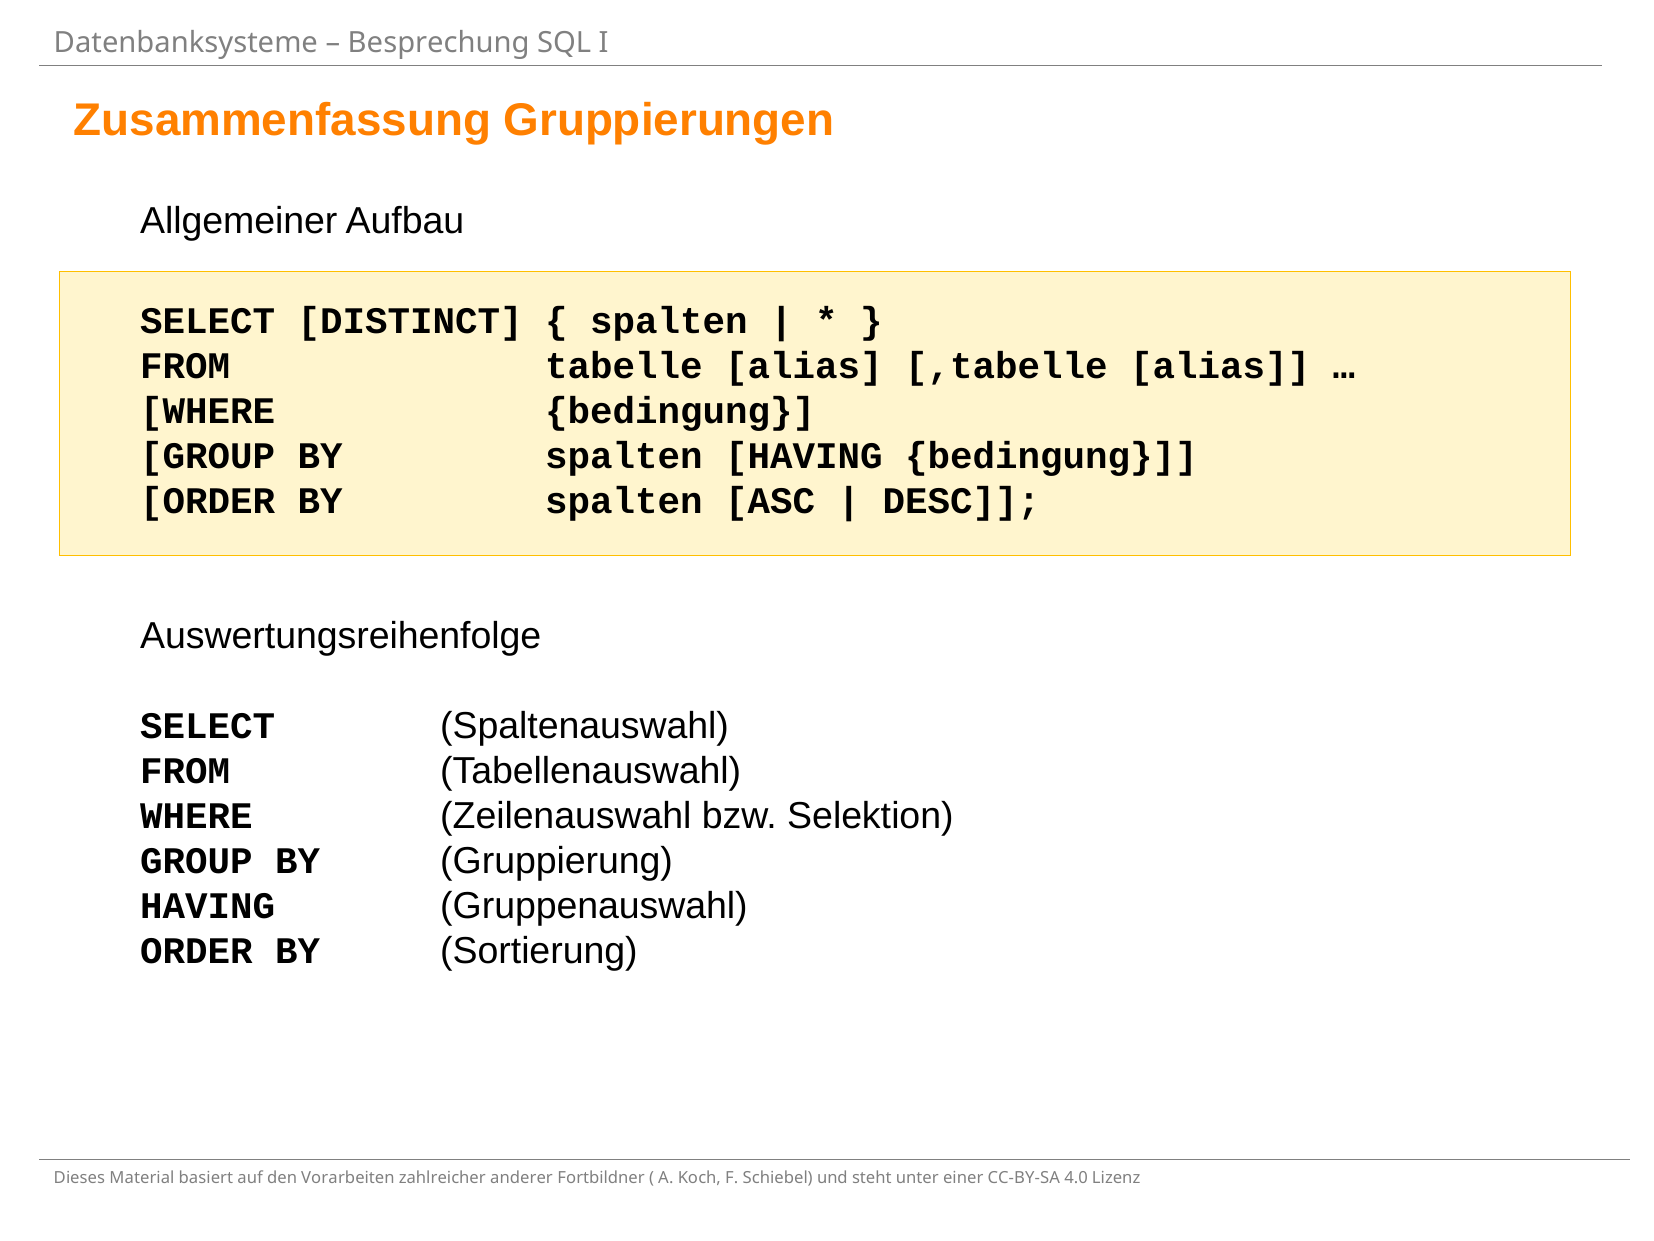

Datenbanksysteme – Besprechung SQL I
Zusammenfassung Gruppierungen
Allgemeiner Aufbau
SELECT [DISTINCT] { spalten | * }
FROM tabelle [alias] [,tabelle [alias]] …
[WHERE {bedingung}]
[GROUP BY spalten [HAVING {bedingung}]]
[ORDER BY spalten [ASC | DESC]];
Auswertungsreihenfolge
SELECT 	(Spaltenauswahl)
FROM 		(Tabellenauswahl)
WHERE 		(Zeilenauswahl bzw. Selektion)
GROUP BY 	(Gruppierung)
HAVING 		(Gruppenauswahl)
ORDER BY 	(Sortierung)